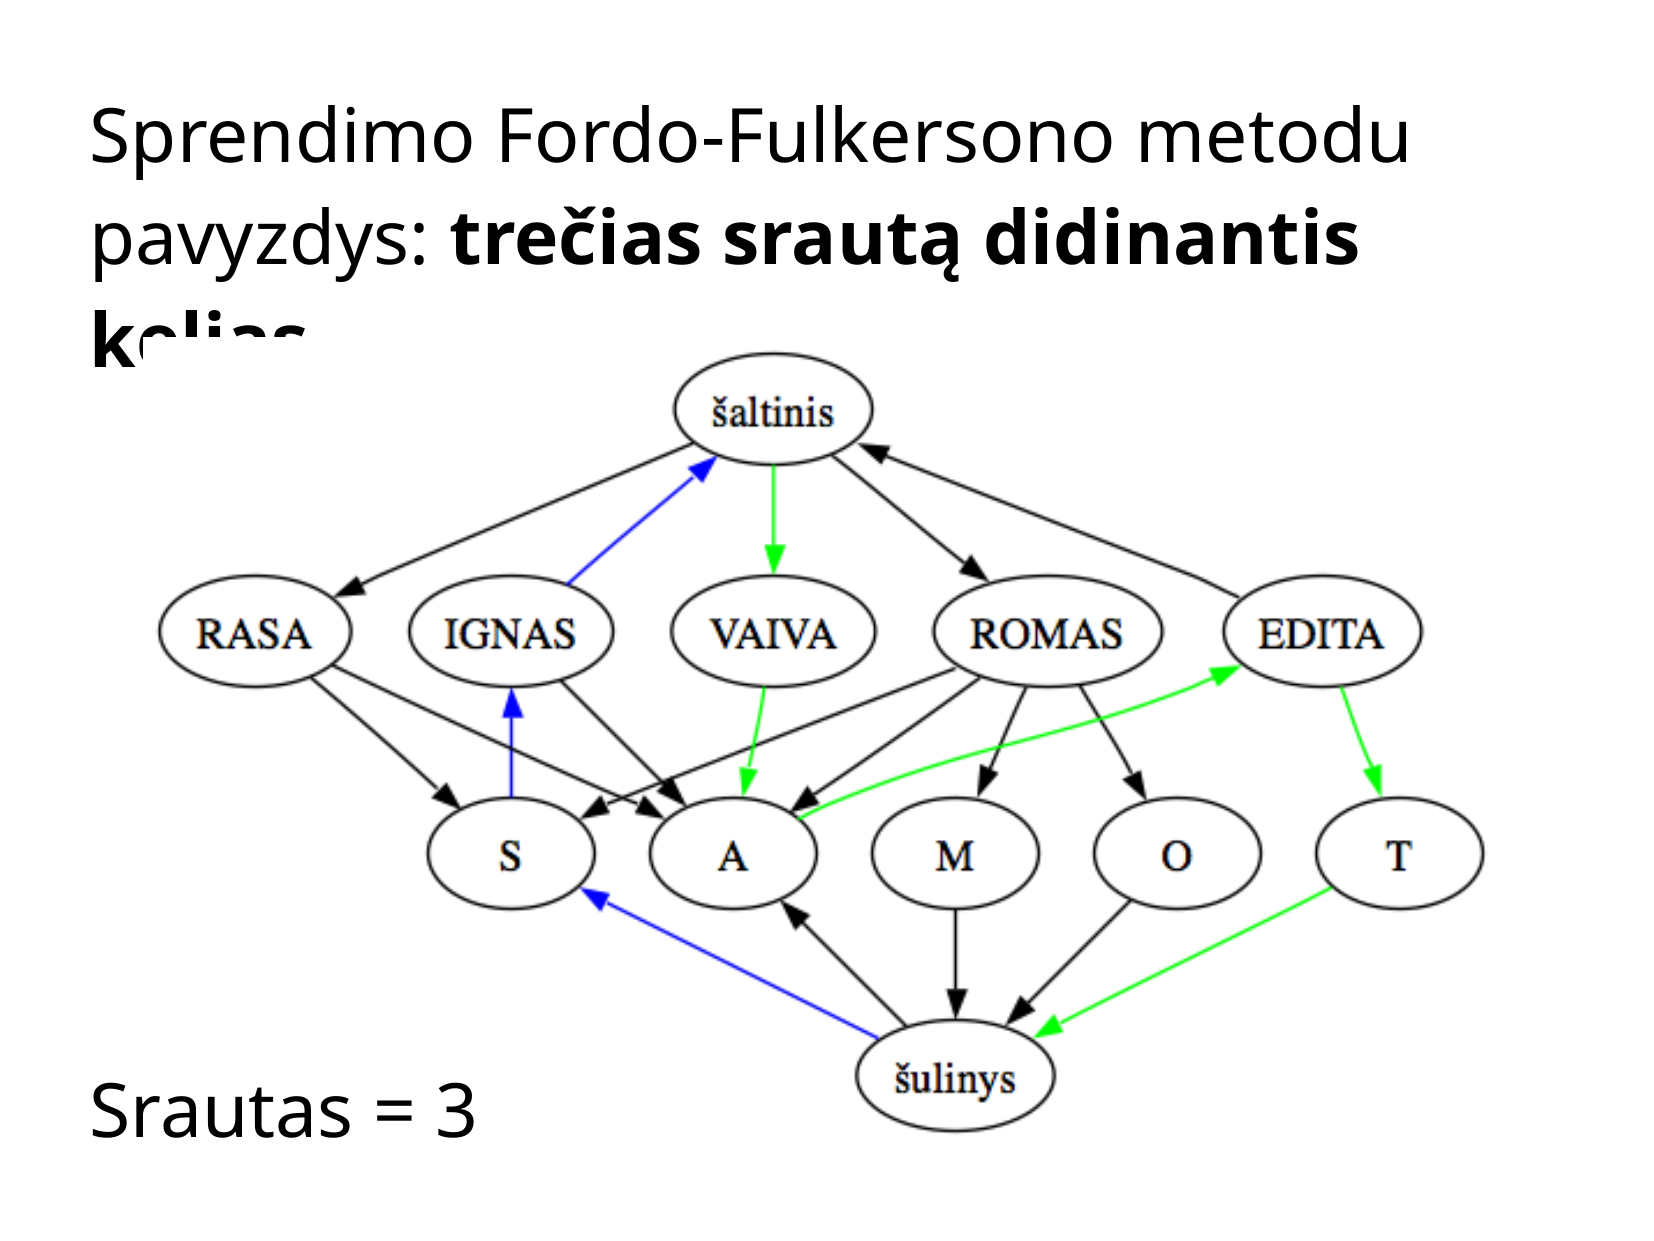

Sprendimo Fordo-Fulkersono metodu pavyzdys: trečias srautą didinantis kelias.
Srautas = 3